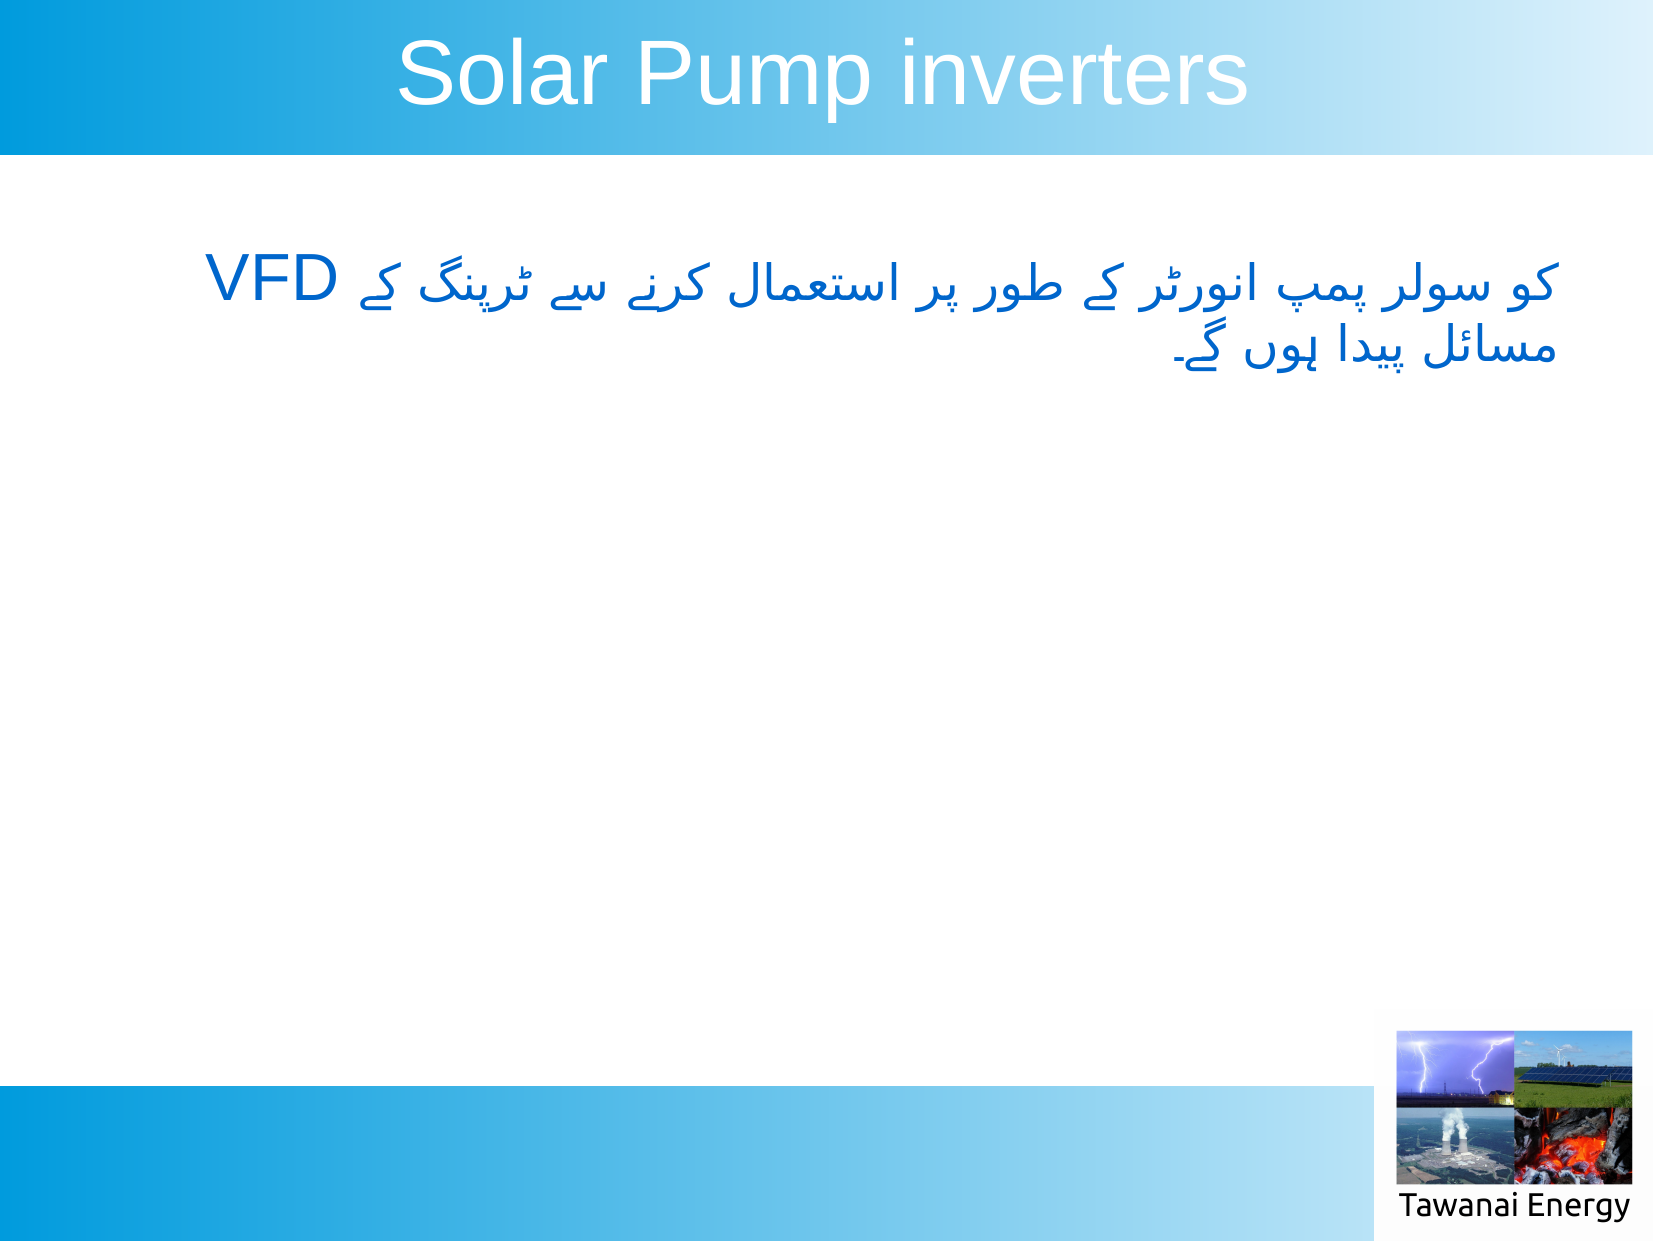

# Solar Pump inverters
VFD کو سولر پمپ انورٹر کے طور پر استعمال کرنے سے ٹرپنگ کے مسائل پیدا ہوں گے۔